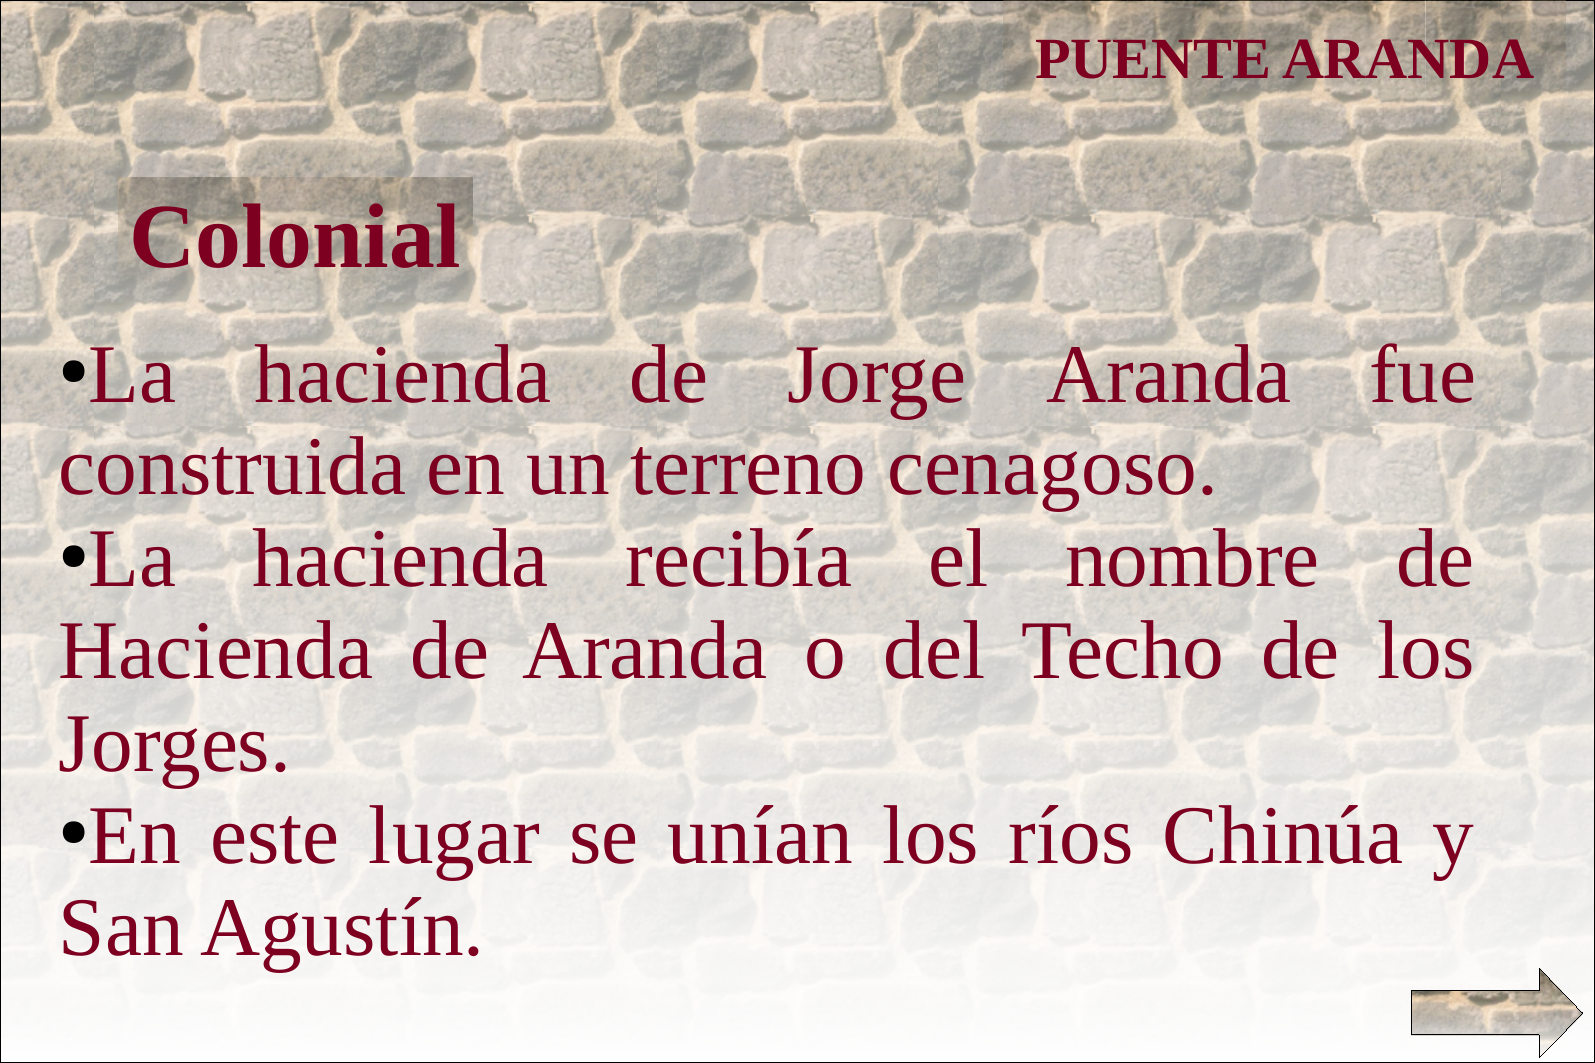

PUENTE ARANDA
Colonial
# La hacienda de Jorge Aranda fue construida en un terreno cenagoso.
La hacienda recibía el nombre de Hacienda de Aranda o del Techo de los Jorges.
En este lugar se unían los ríos Chinúa y San Agustín.